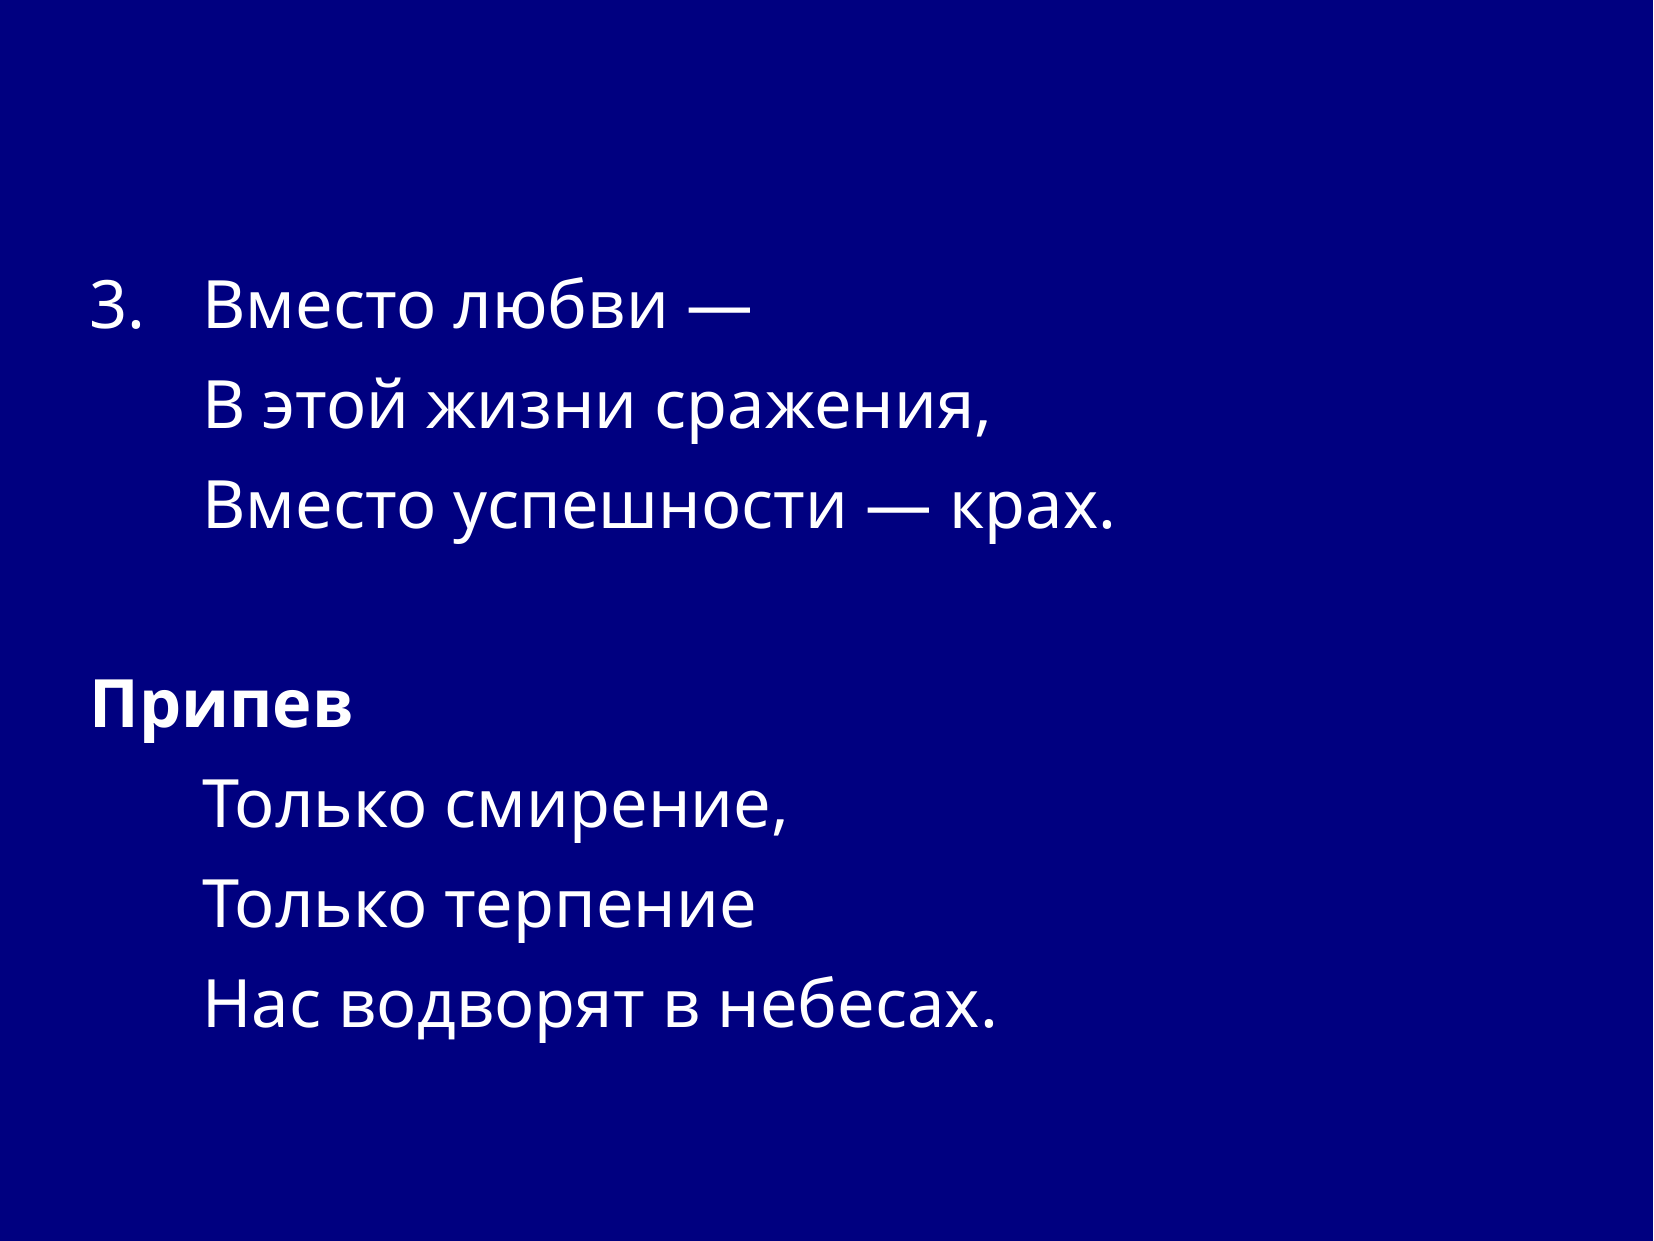

3.	Вместо любви —
	В этой жизни сражения,
	Вместо успешности — крах.
Припев
	Только смирение,
	Только терпение
	Нас водворят в небесах.